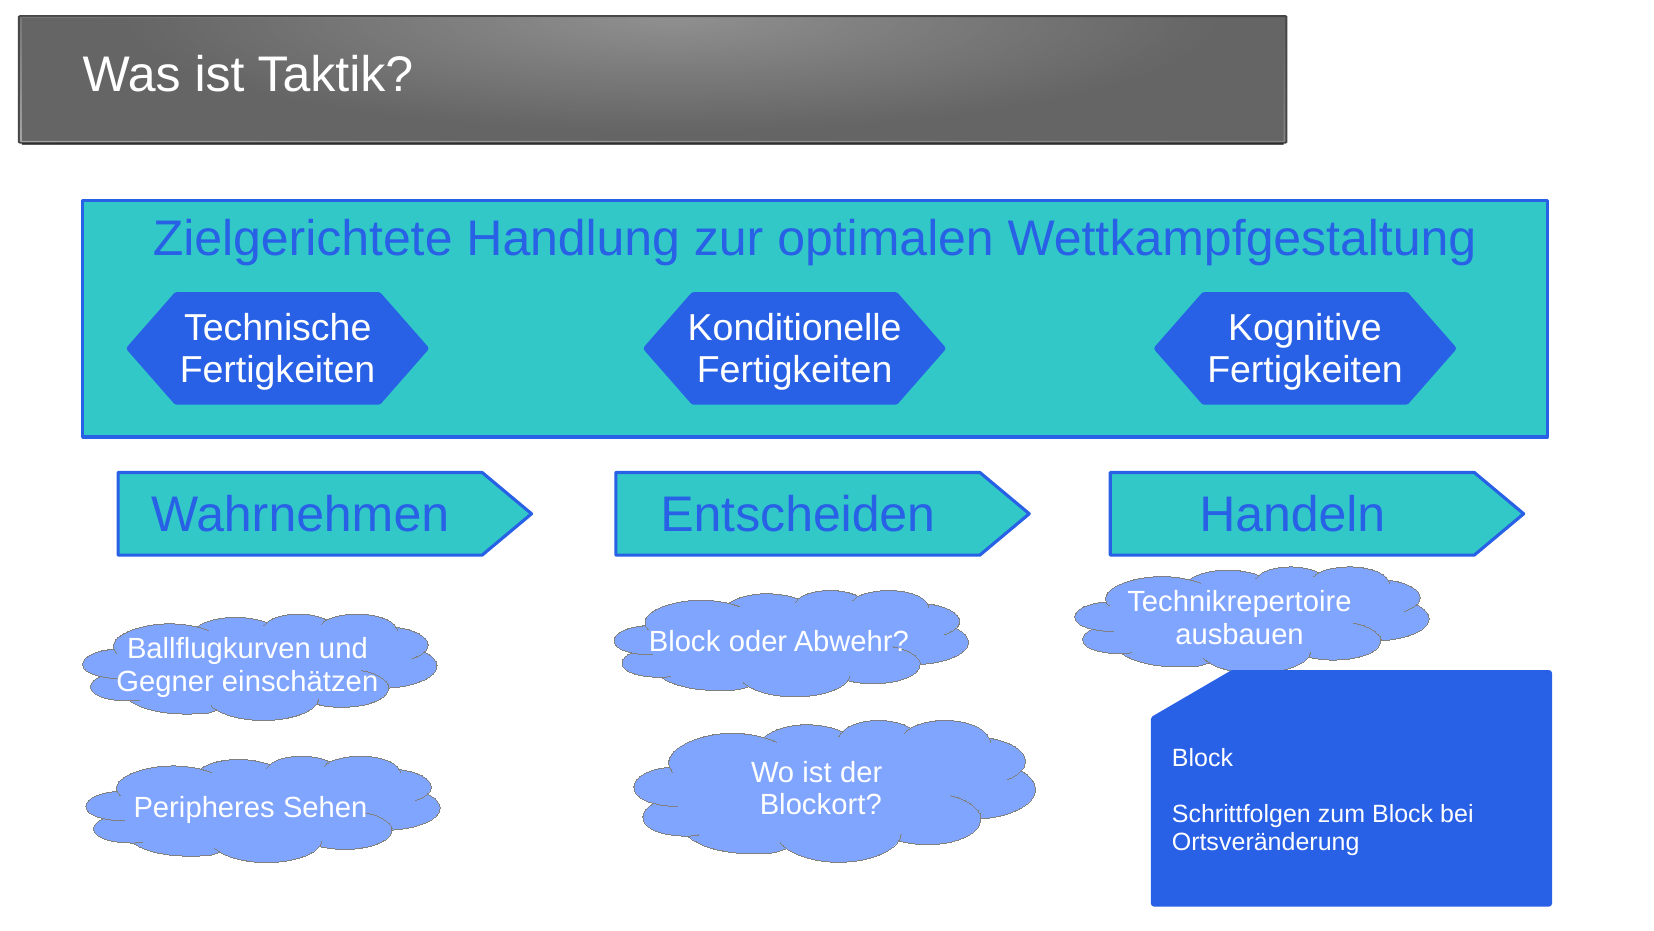

# Was ist Taktik?
Zielgerichtete Handlung zur optimalen Wettkampfgestaltung
Technische
Fertigkeiten
Konditionelle
Fertigkeiten
Kognitive
Fertigkeiten
Wahrnehmen
Entscheiden
Handeln
Technikrepertoire
ausbauen
Block oder Abwehr?
Ballflugkurven und
Gegner einschätzen
Block
Schrittfolgen zum Block bei
Ortsveränderung
Wo ist der
Blockort?
Peripheres Sehen